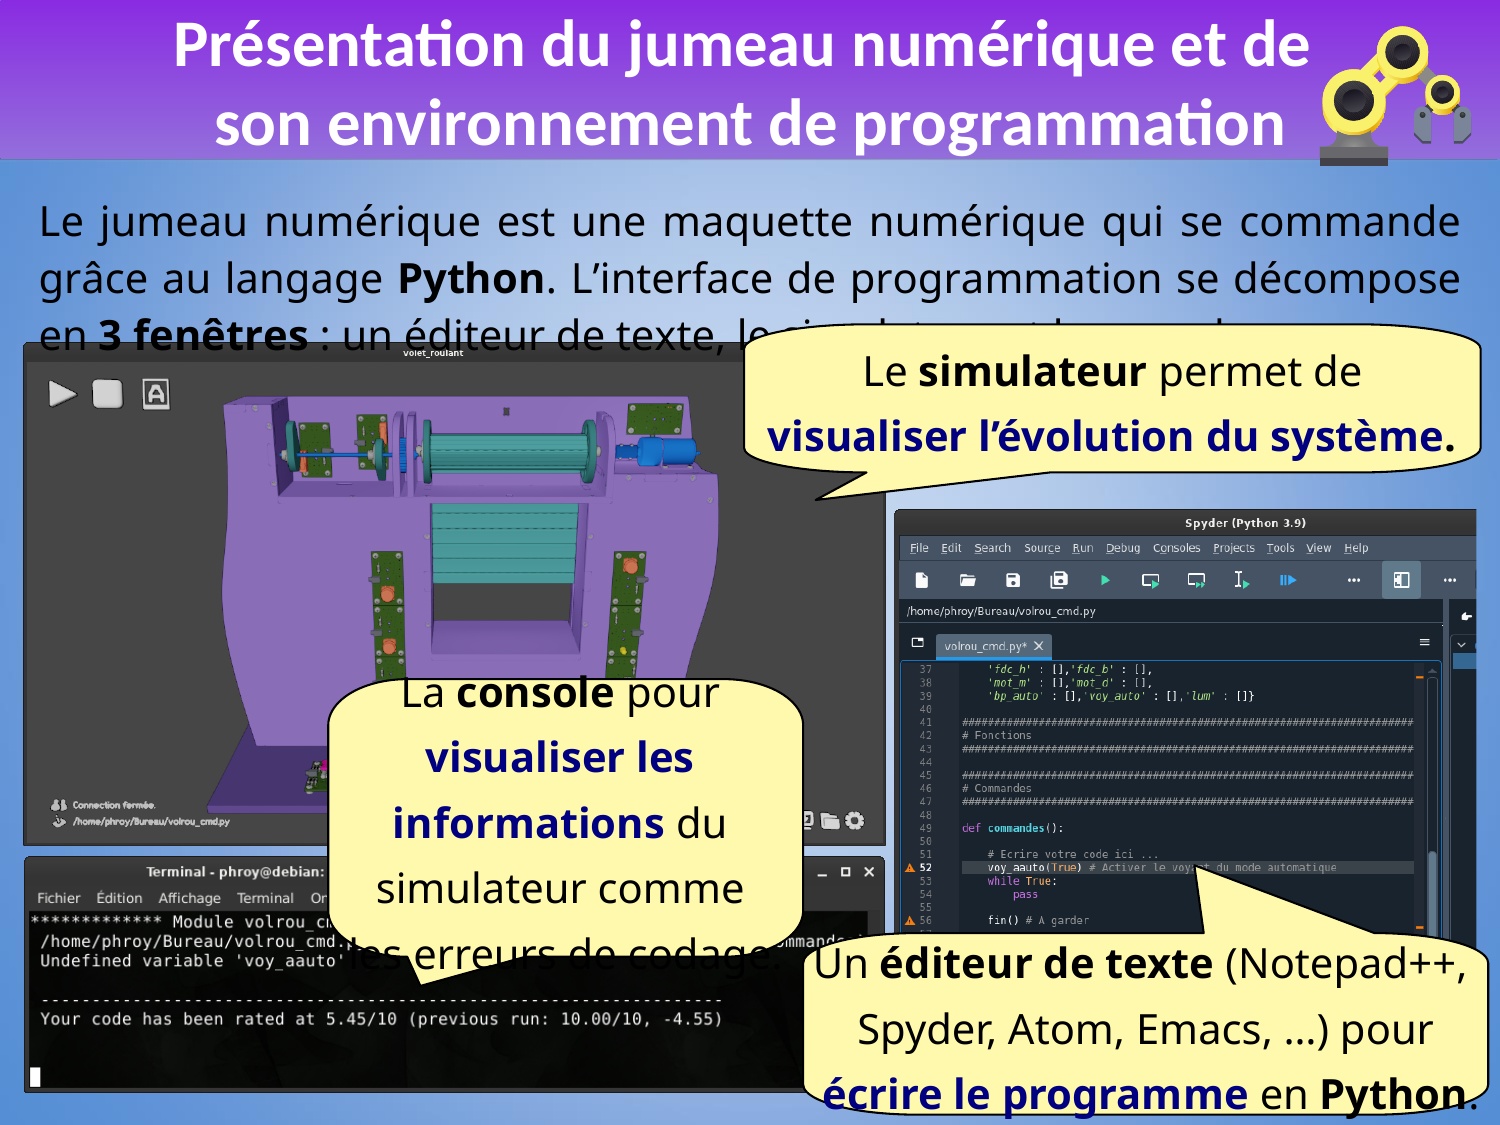

Présentation du jumeau numérique et de
son environnement de programmation
Le jumeau numérique est une maquette numérique qui se commande grâce au langage Python. L’interface de programmation se décompose en 3 fenêtres : un éditeur de texte, le simulateur et la console.
Le simulateur permet de
visualiser l’évolution du système.
La console pour
visualiser les
informations du
simulateur comme
les erreurs de codage.
Un éditeur de texte (Notepad++,
Spyder, Atom, Emacs, …) pour
 écrire le programme en Python.